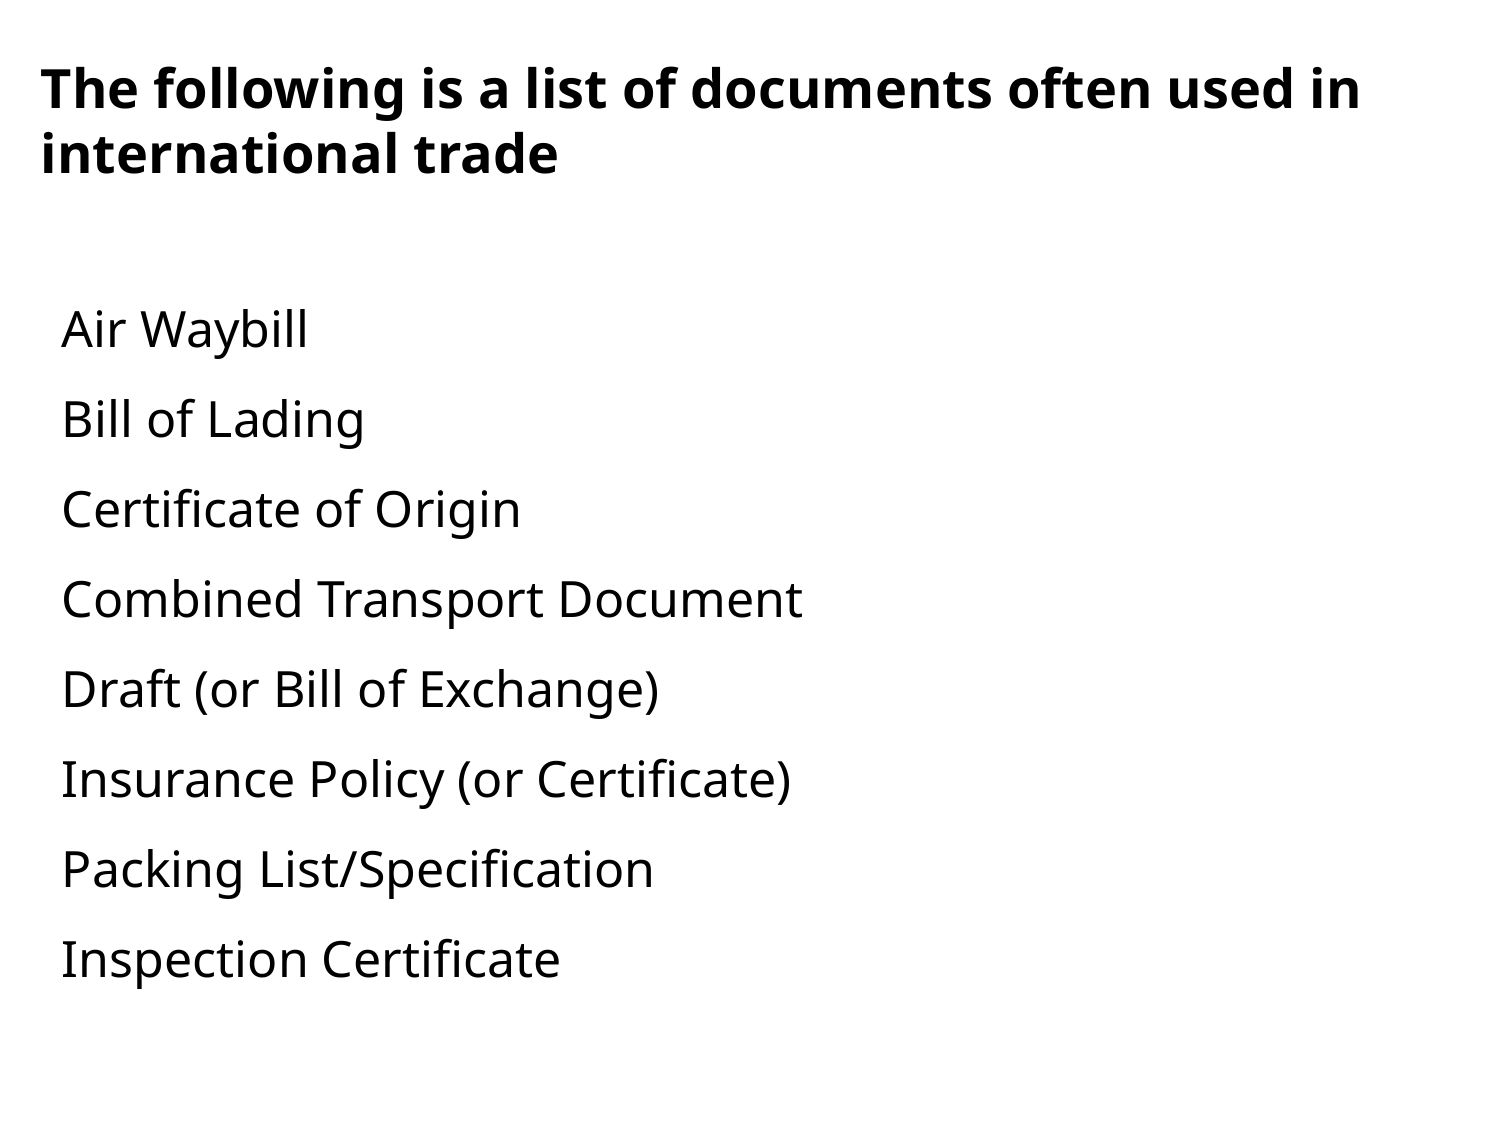

The following is a list of documents often used in international trade
Air Waybill
Bill of Lading
Certificate of Origin
Combined Transport Document
Draft (or Bill of Exchange)
Insurance Policy (or Certificate)
Packing List/Specification
Inspection Certificate